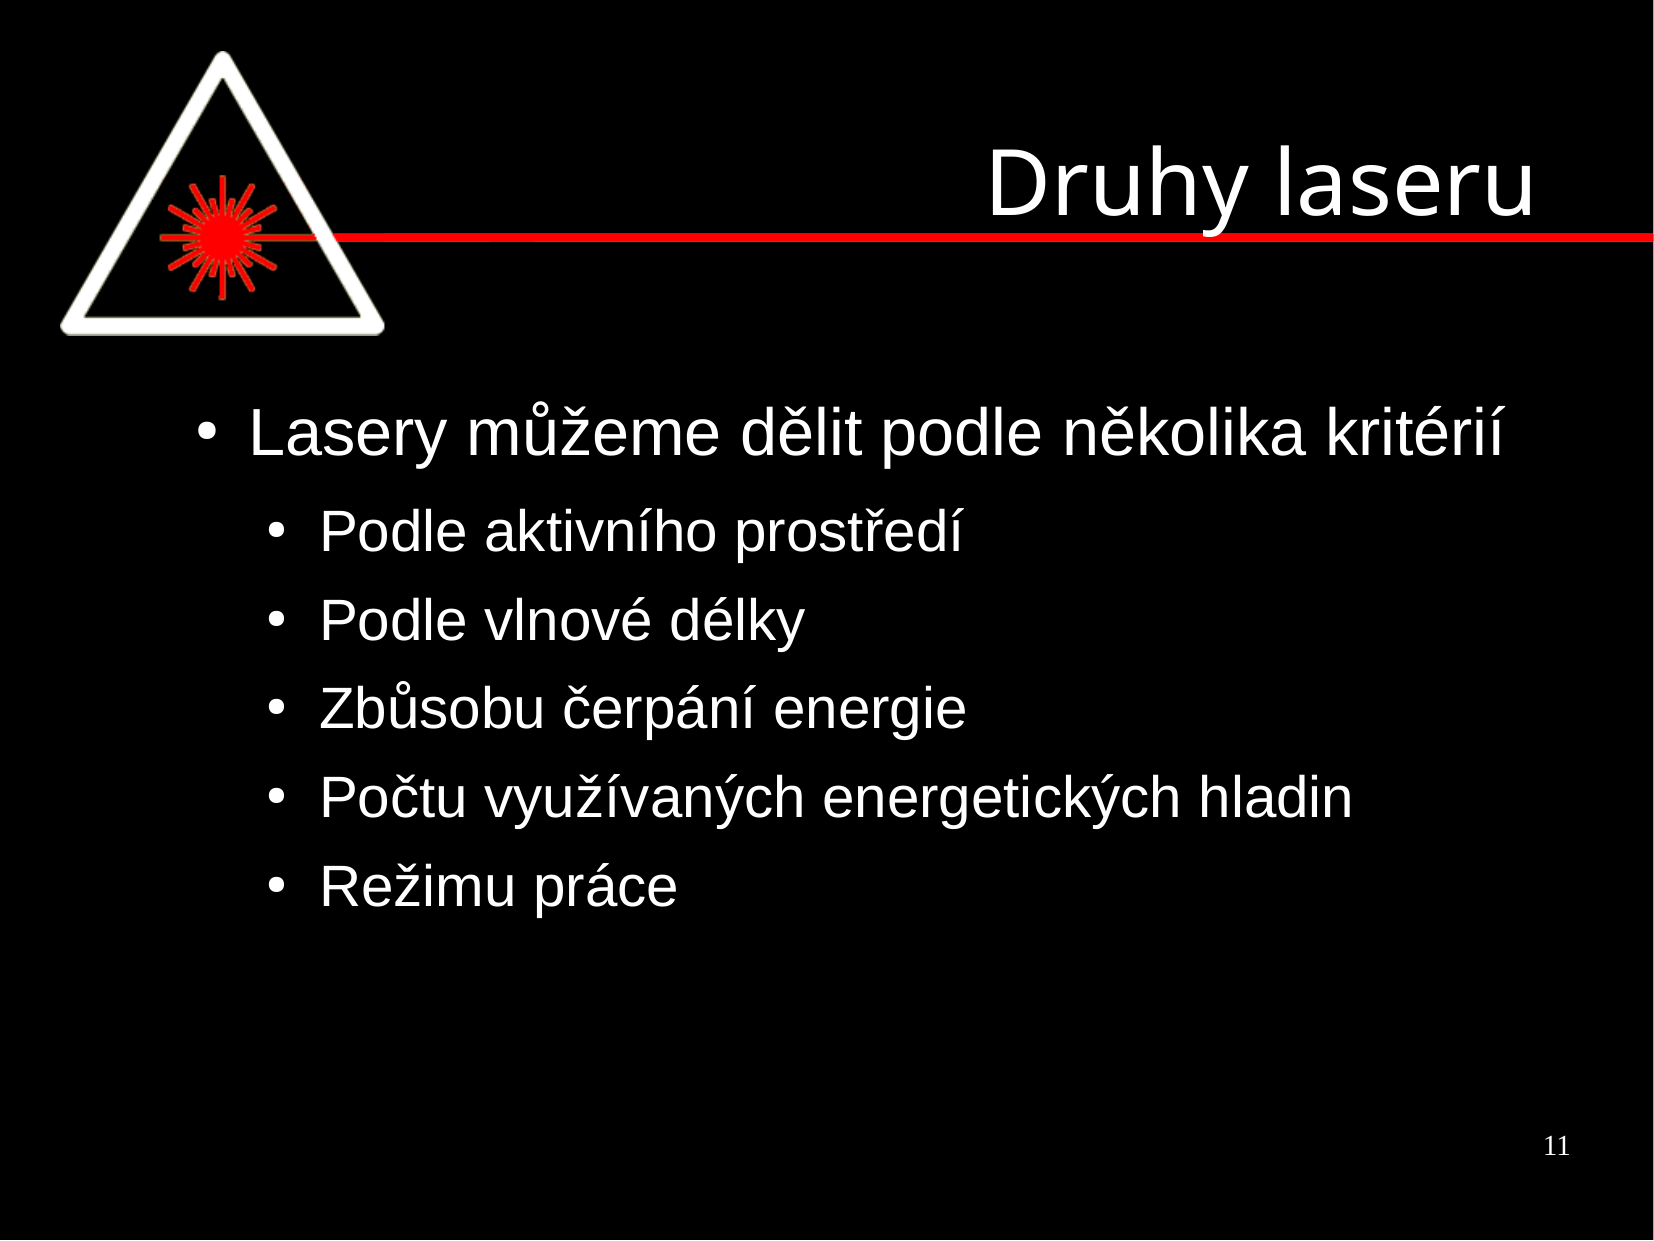

# Druhy laseru
Lasery můžeme dělit podle několika kritérií
Podle aktivního prostředí
Podle vlnové délky
Zbůsobu čerpání energie
Počtu využívaných energetických hladin
Režimu práce
11